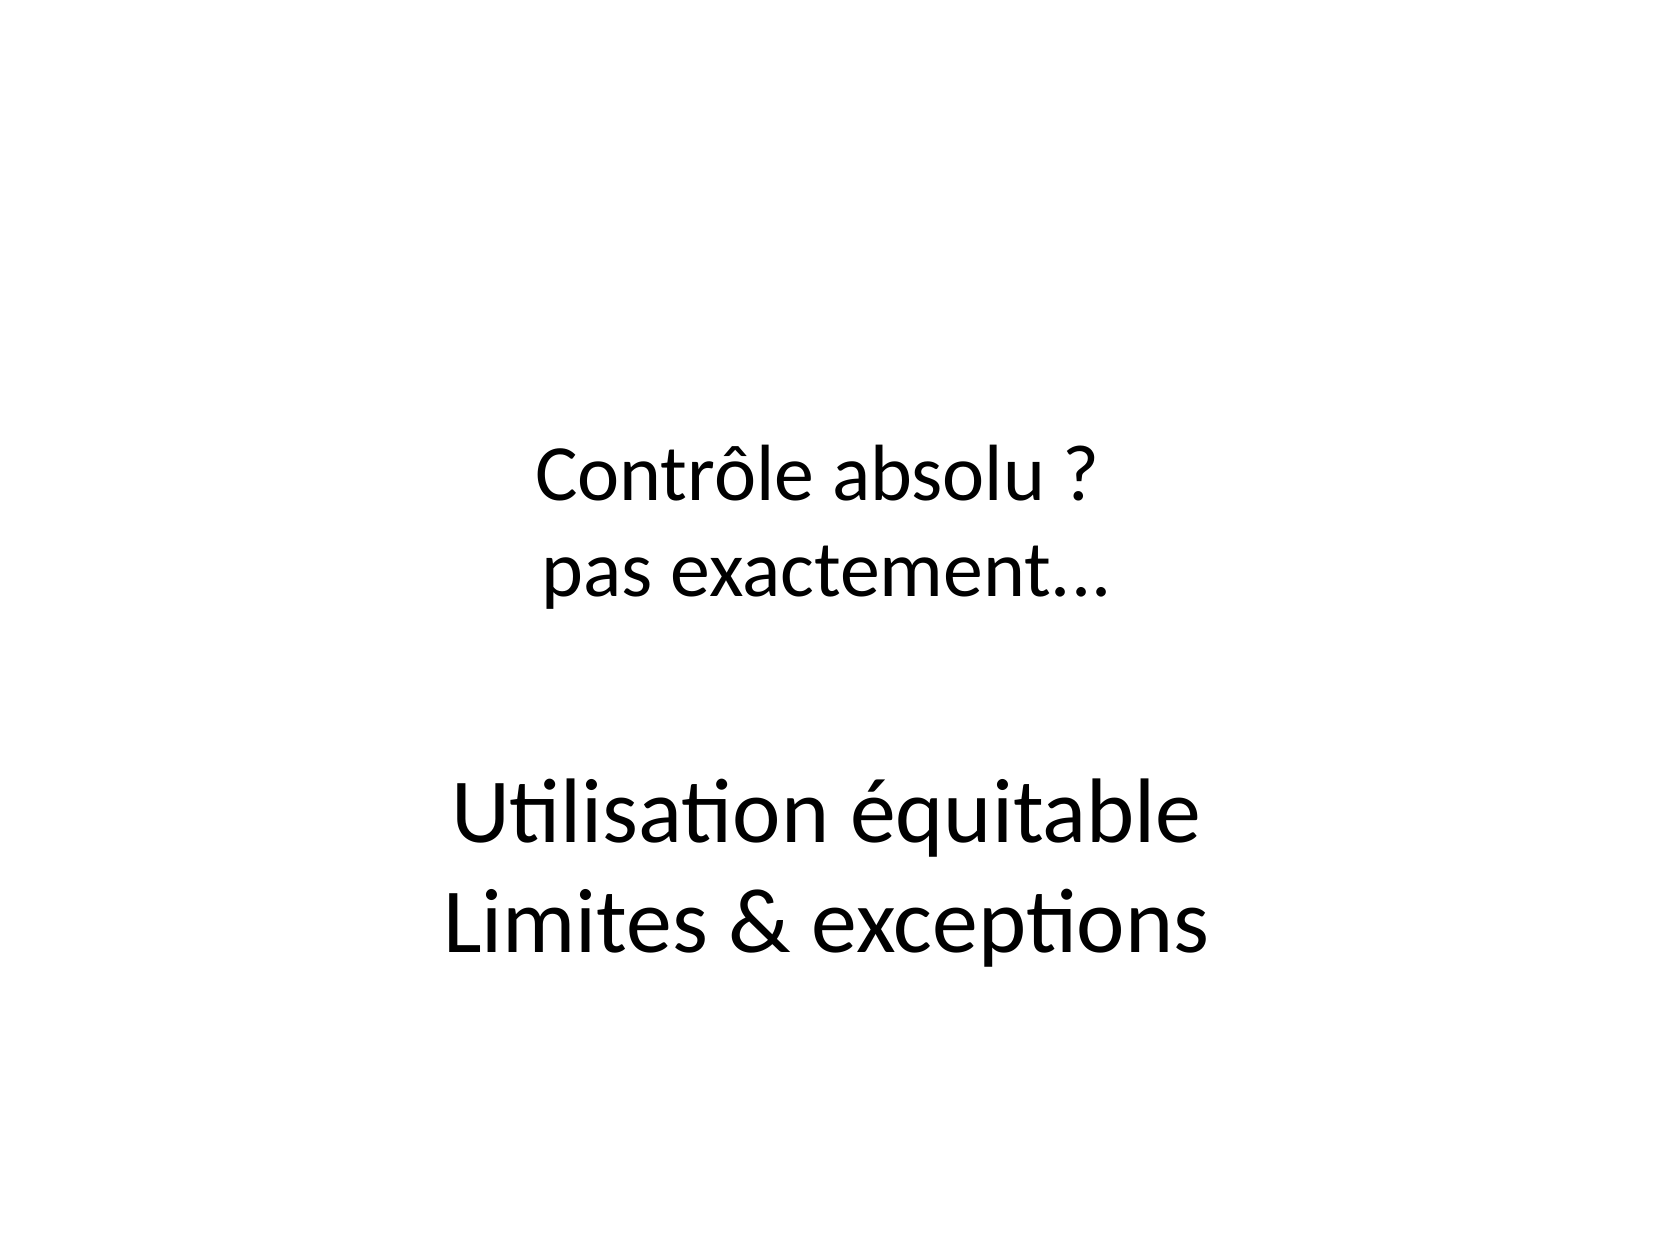

# Contrôle absolu ? pas exactement...
Utilisation équitable
Limites & exceptions